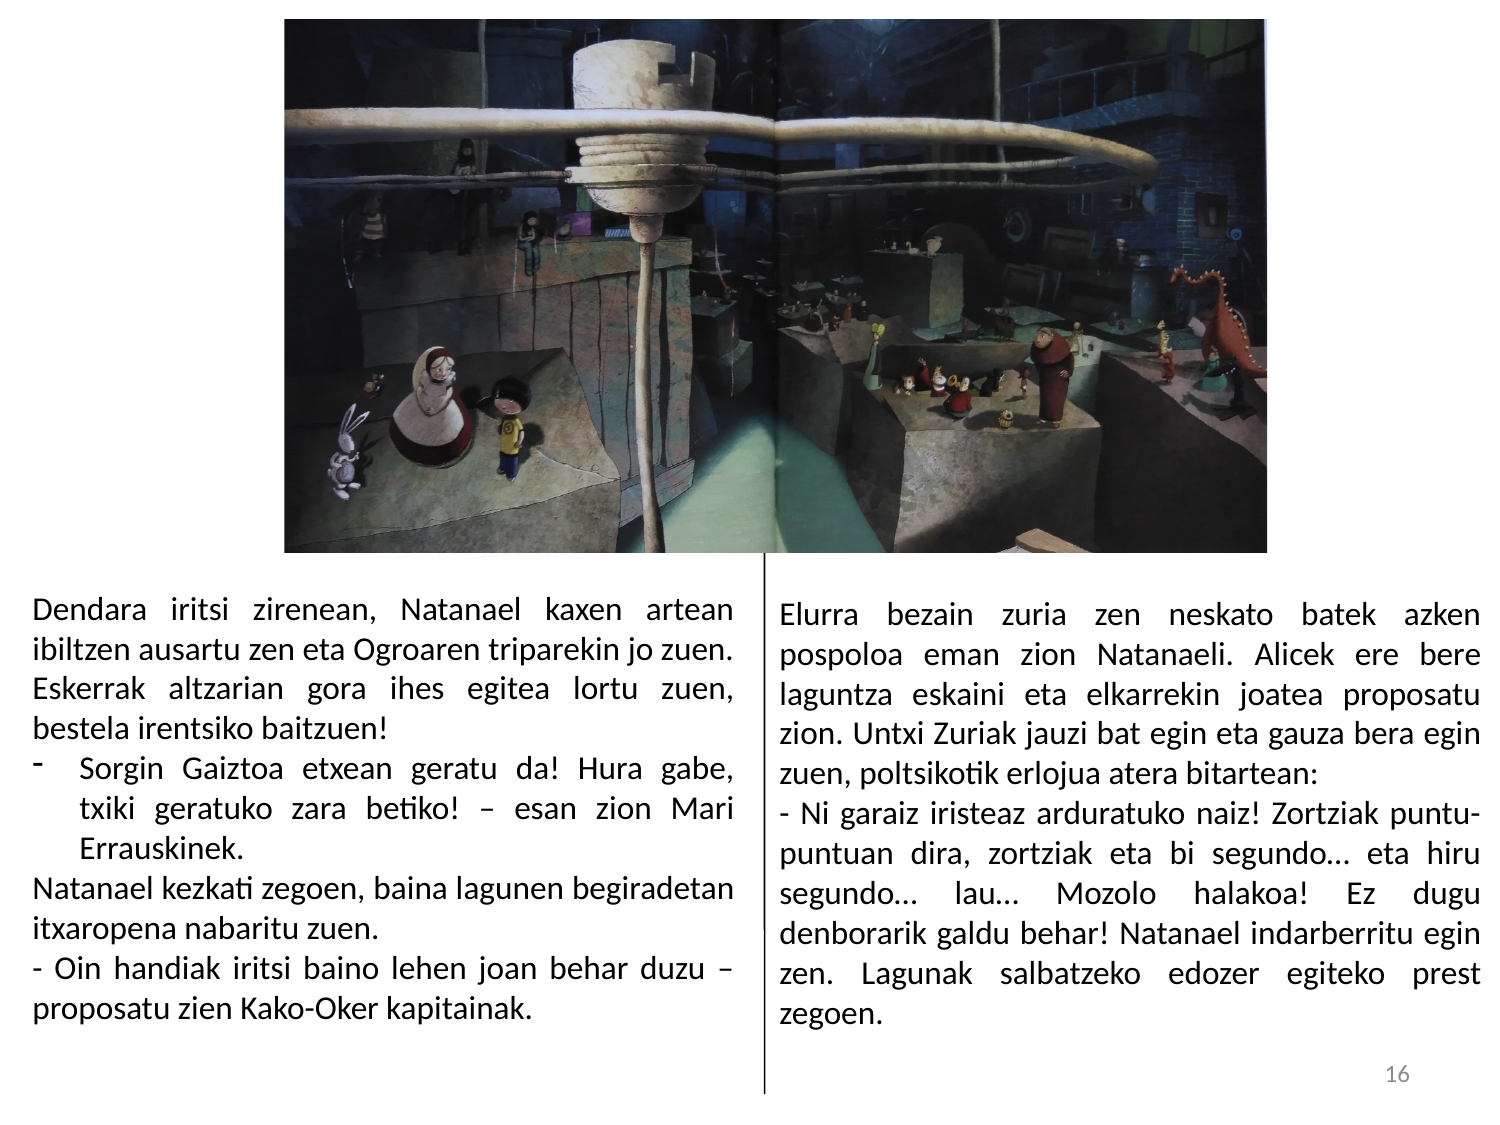

Dendara iritsi zirenean, Natanael kaxen artean ibiltzen ausartu zen eta Ogroaren triparekin jo zuen. Eskerrak altzarian gora ihes egitea lortu zuen, bestela irentsiko baitzuen!
Sorgin Gaiztoa etxean geratu da! Hura gabe, txiki geratuko zara betiko! – esan zion Mari Errauskinek.
Natanael kezkati zegoen, baina lagunen begiradetan itxaropena nabaritu zuen.
- Oin handiak iritsi baino lehen joan behar duzu – proposatu zien Kako-Oker kapitainak.
Elurra bezain zuria zen neskato batek azken pospoloa eman zion Natanaeli. Alicek ere bere laguntza eskaini eta elkarrekin joatea proposatu zion. Untxi Zuriak jauzi bat egin eta gauza bera egin zuen, poltsikotik erlojua atera bitartean:
- Ni garaiz iristeaz arduratuko naiz! Zortziak puntu-puntuan dira, zortziak eta bi segundo… eta hiru segundo… lau… Mozolo halakoa! Ez dugu denborarik galdu behar! Natanael indarberritu egin zen. Lagunak salbatzeko edozer egiteko prest zegoen.